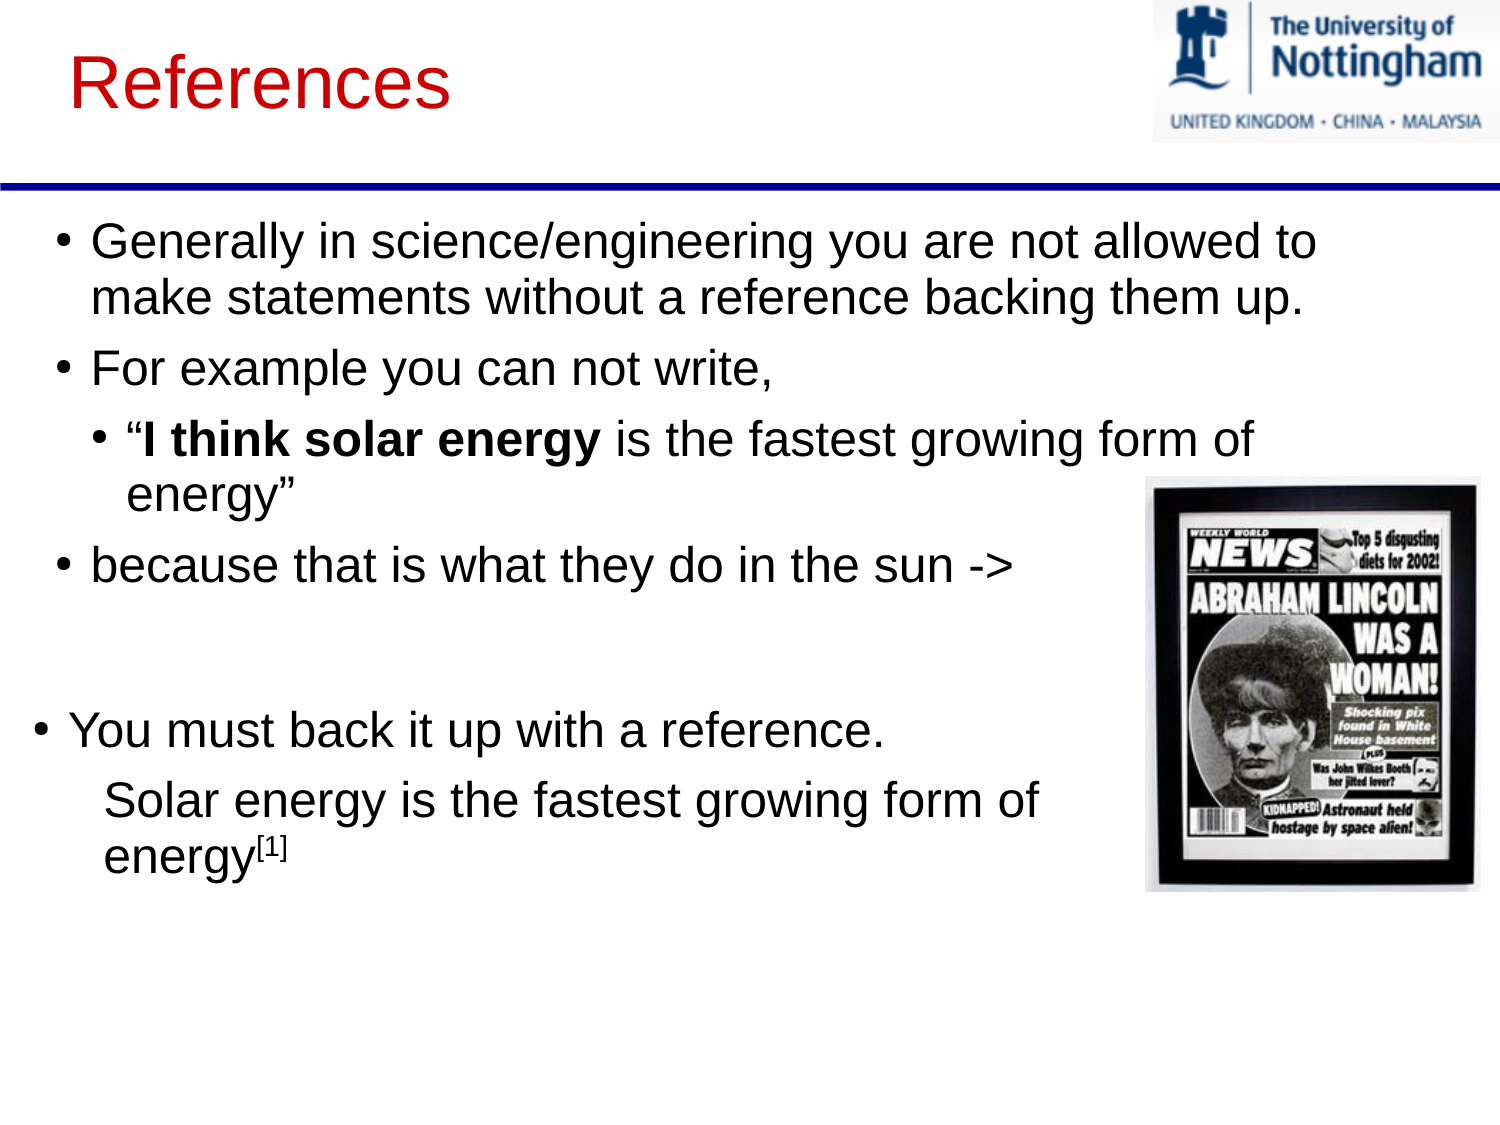

References
Generally in science/engineering you are not allowed to make statements without a reference backing them up.
For example you can not write,
“I think solar energy is the fastest growing form of energy”
because that is what they do in the sun ->
You must back it up with a reference.
Solar energy is the fastest growing form of energy[1]